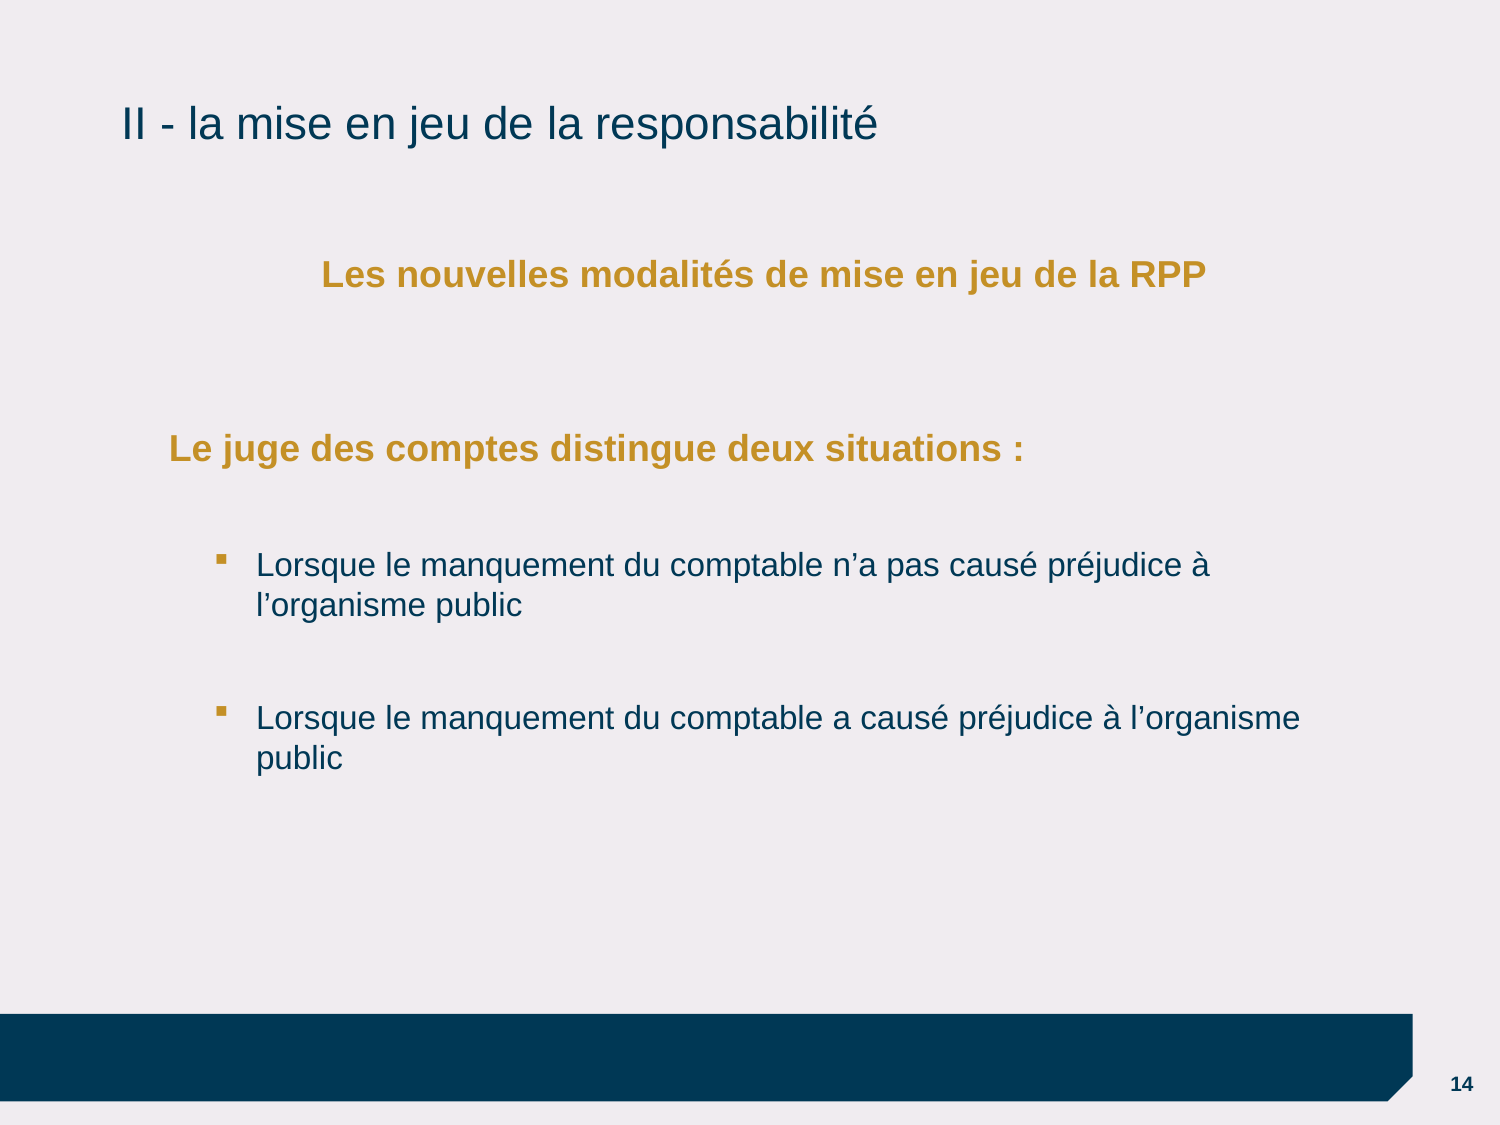

# II - la mise en jeu de la responsabilité
Les nouvelles modalités de mise en jeu de la RPP
Le juge des comptes distingue deux situations :
Lorsque le manquement du comptable n’a pas causé préjudice à l’organisme public
Lorsque le manquement du comptable a causé préjudice à l’organisme public